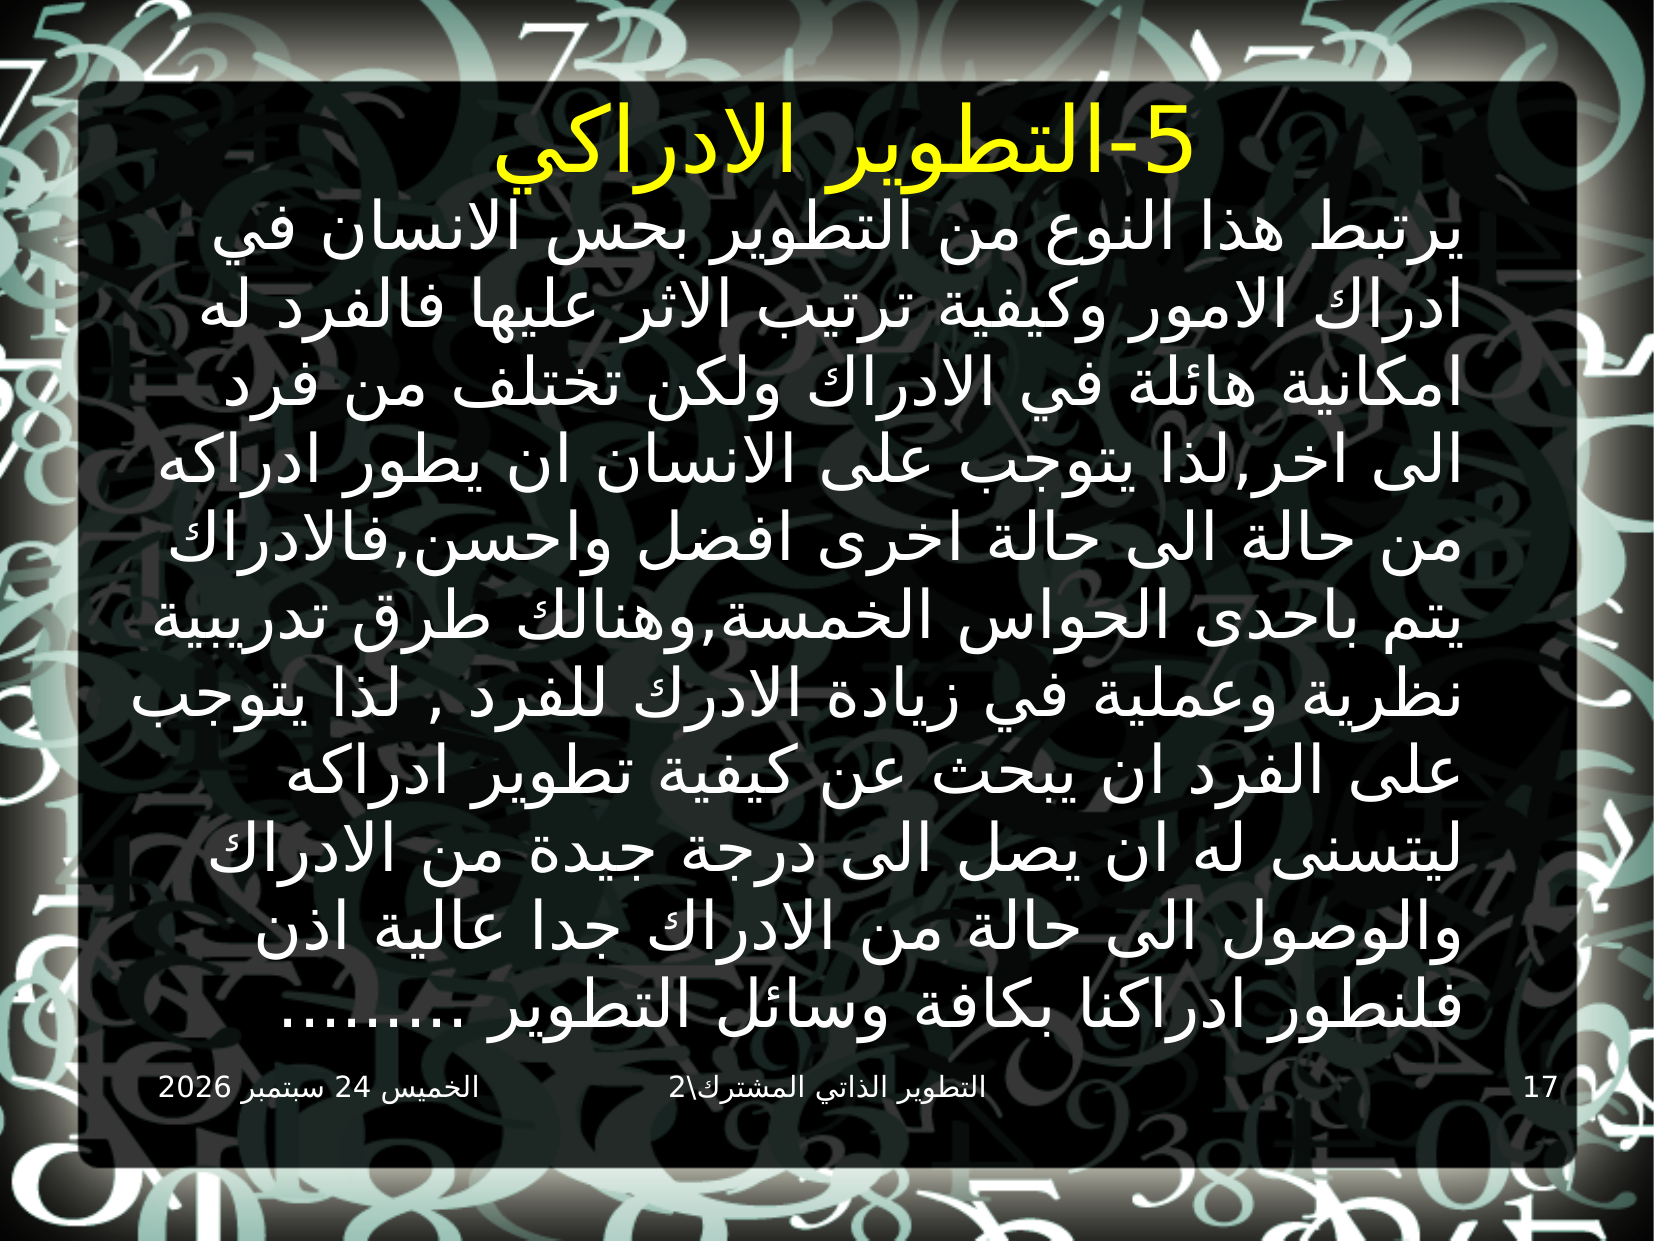

# 5-التطوير الادراكي
يرتبط هذا النوع من التطوير بحس الانسان في ادراك الامور وكيفية ترتيب الاثر عليها فالفرد له امكانية هائلة في الادراك ولكن تختلف من فرد الى اخر,لذا يتوجب على الانسان ان يطور ادراكه من حالة الى حالة اخرى افضل واحسن,فالادراك يتم باحدى الحواس الخمسة,وهنالك طرق تدريبية نظرية وعملية في زيادة الادرك للفرد , لذا يتوجب على الفرد ان يبحث عن كيفية تطوير ادراكه ليتسنى له ان يصل الى درجة جيدة من الادراك والوصول الى حالة من الادراك جدا عالية اذن فلنطور ادراكنا بكافة وسائل التطوير .........
التطوير الذاتي المشترك\2
17